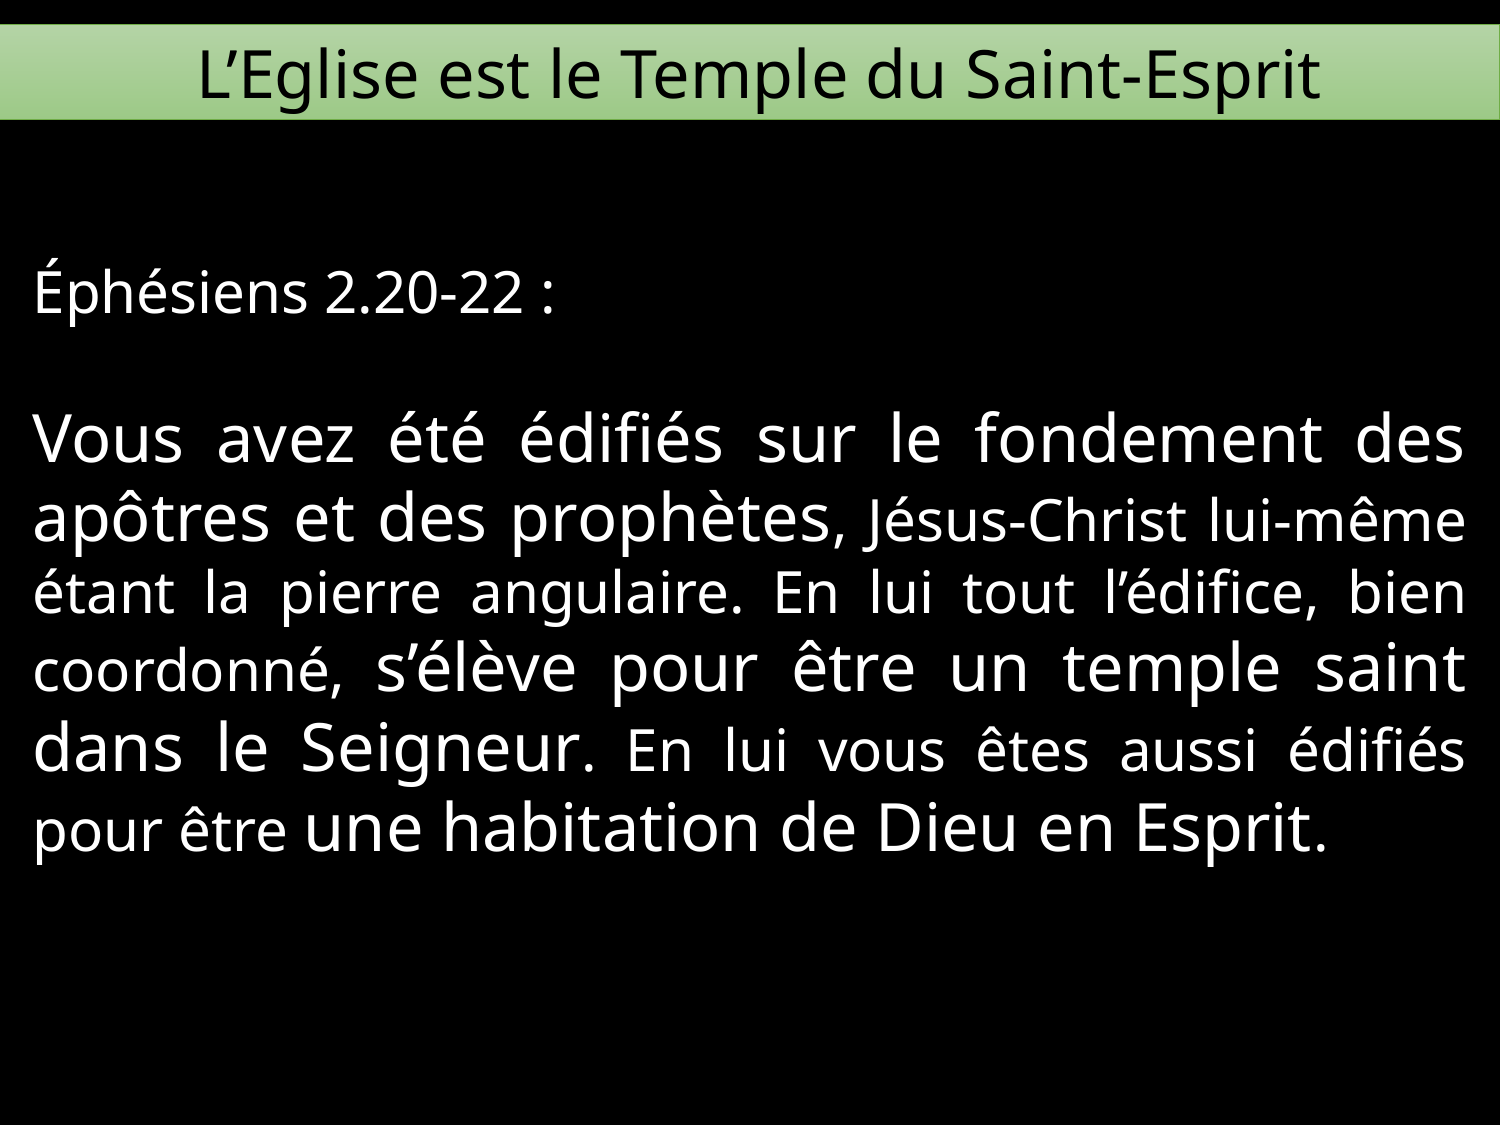

L’Eglise est le Temple du Saint-Esprit
Éphésiens 2.20-22 :
Vous avez été édifiés sur le fondement des apôtres et des prophètes, Jésus-Christ lui-même étant la pierre angulaire. En lui tout l’édifice, bien coordonné, s’élève pour être un temple saint dans le Seigneur. En lui vous êtes aussi édifiés pour être une habitation de Dieu en Esprit.